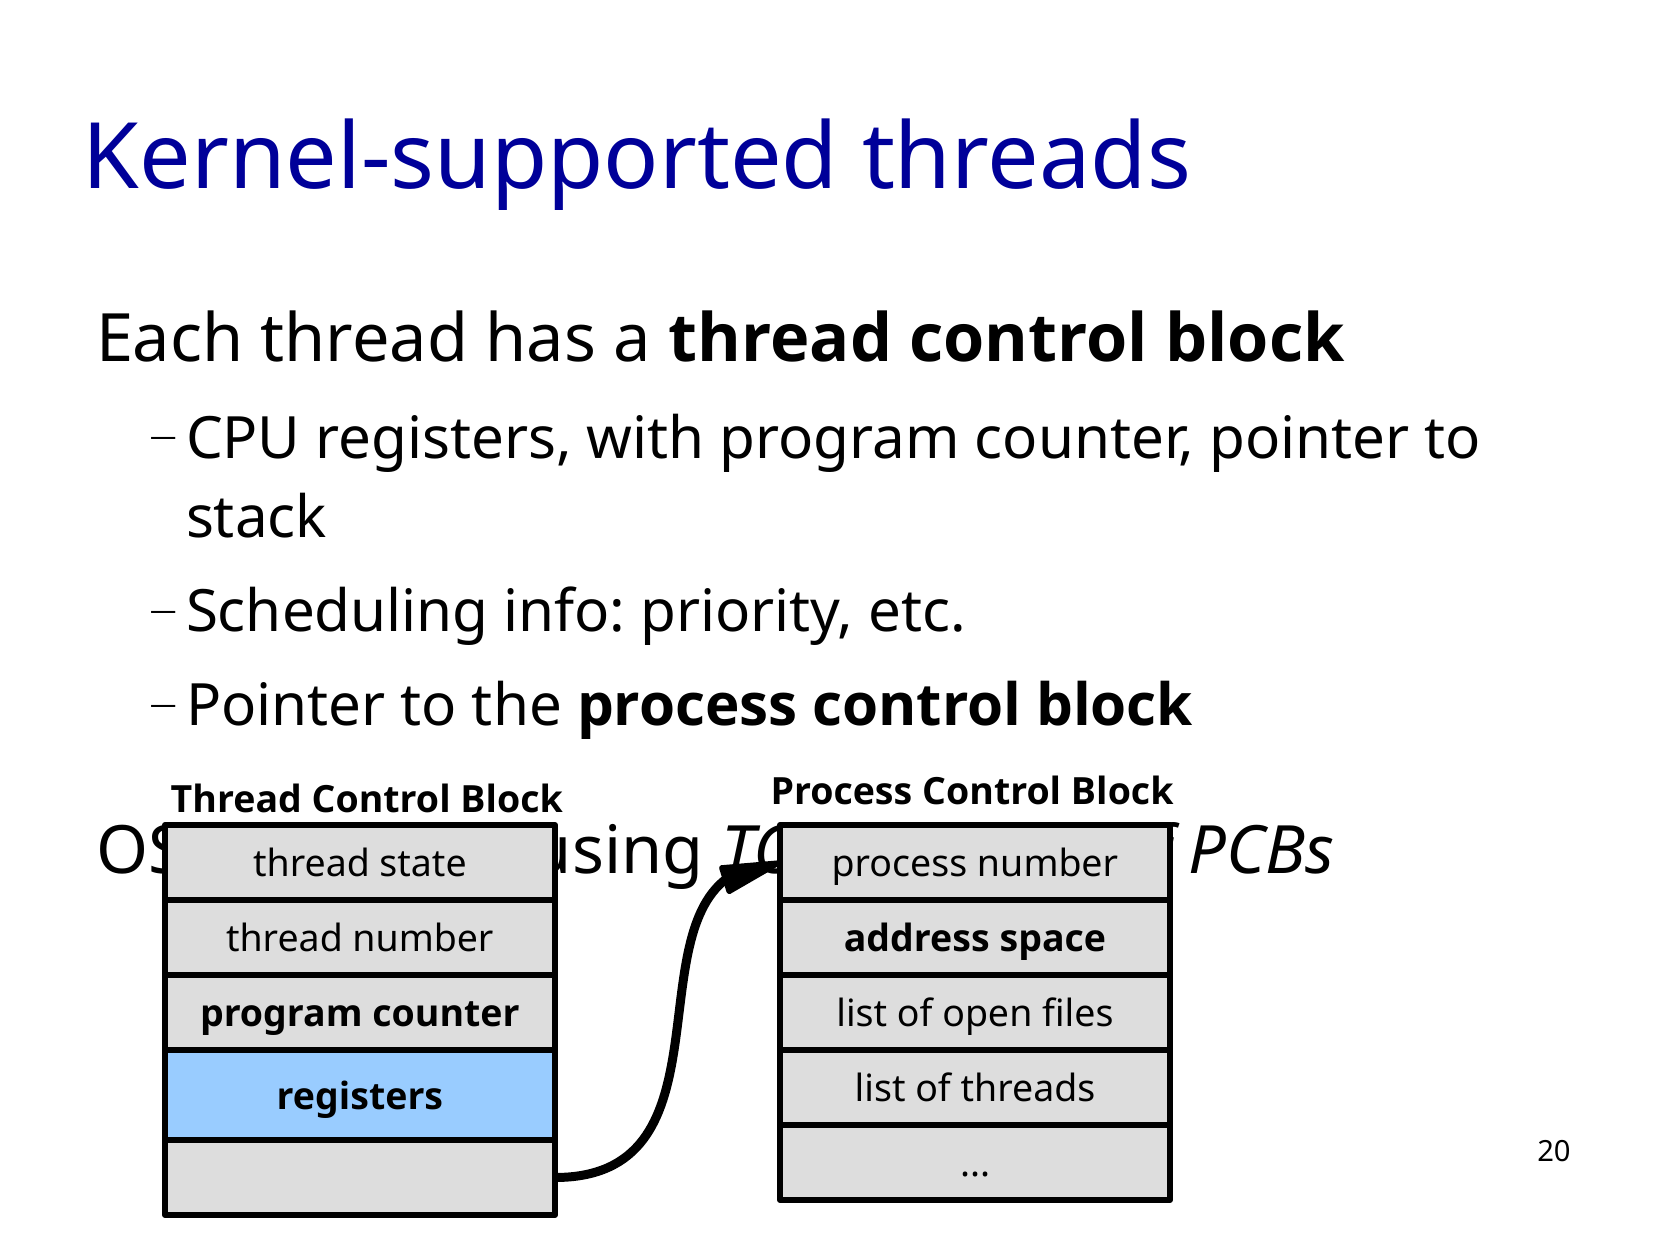

# Kernel-supported threads
Each thread has a thread control block
CPU registers, with program counter, pointer to stack
Scheduling info: priority, etc.
Pointer to the process control block
OS schedules using TCBs instead of PCBs
Process Control Block
Thread Control Block
thread state
process number
thread number
address space
program counter
list of open files
registers
list of threads
...
20